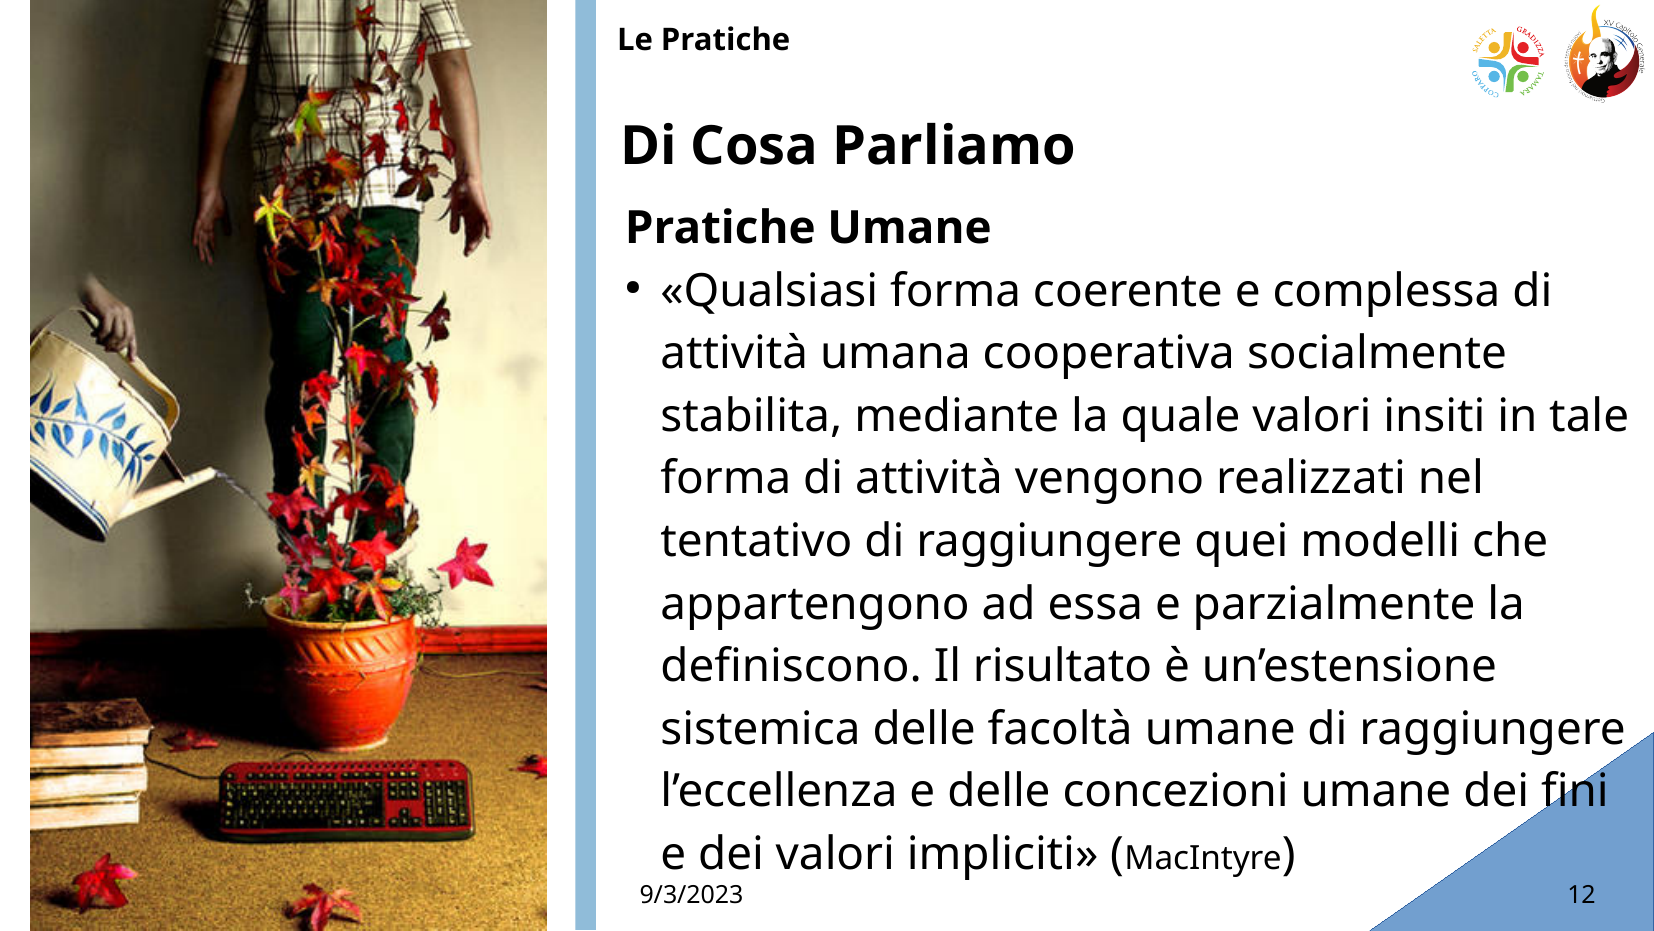

Le Pratiche
Di Cosa Parliamo
# Pratiche Umane
«Qualsiasi forma coerente e complessa di attività umana cooperativa socialmente stabilita, mediante la quale valori insiti in tale forma di attività vengono realizzati nel tentativo di raggiungere quei modelli che appartengono ad essa e parzialmente la definiscono. Il risultato è un’estensione sistemica delle facoltà umane di raggiungere l’eccellenza e delle concezioni umane dei fini e dei valori impliciti» (MacIntyre)